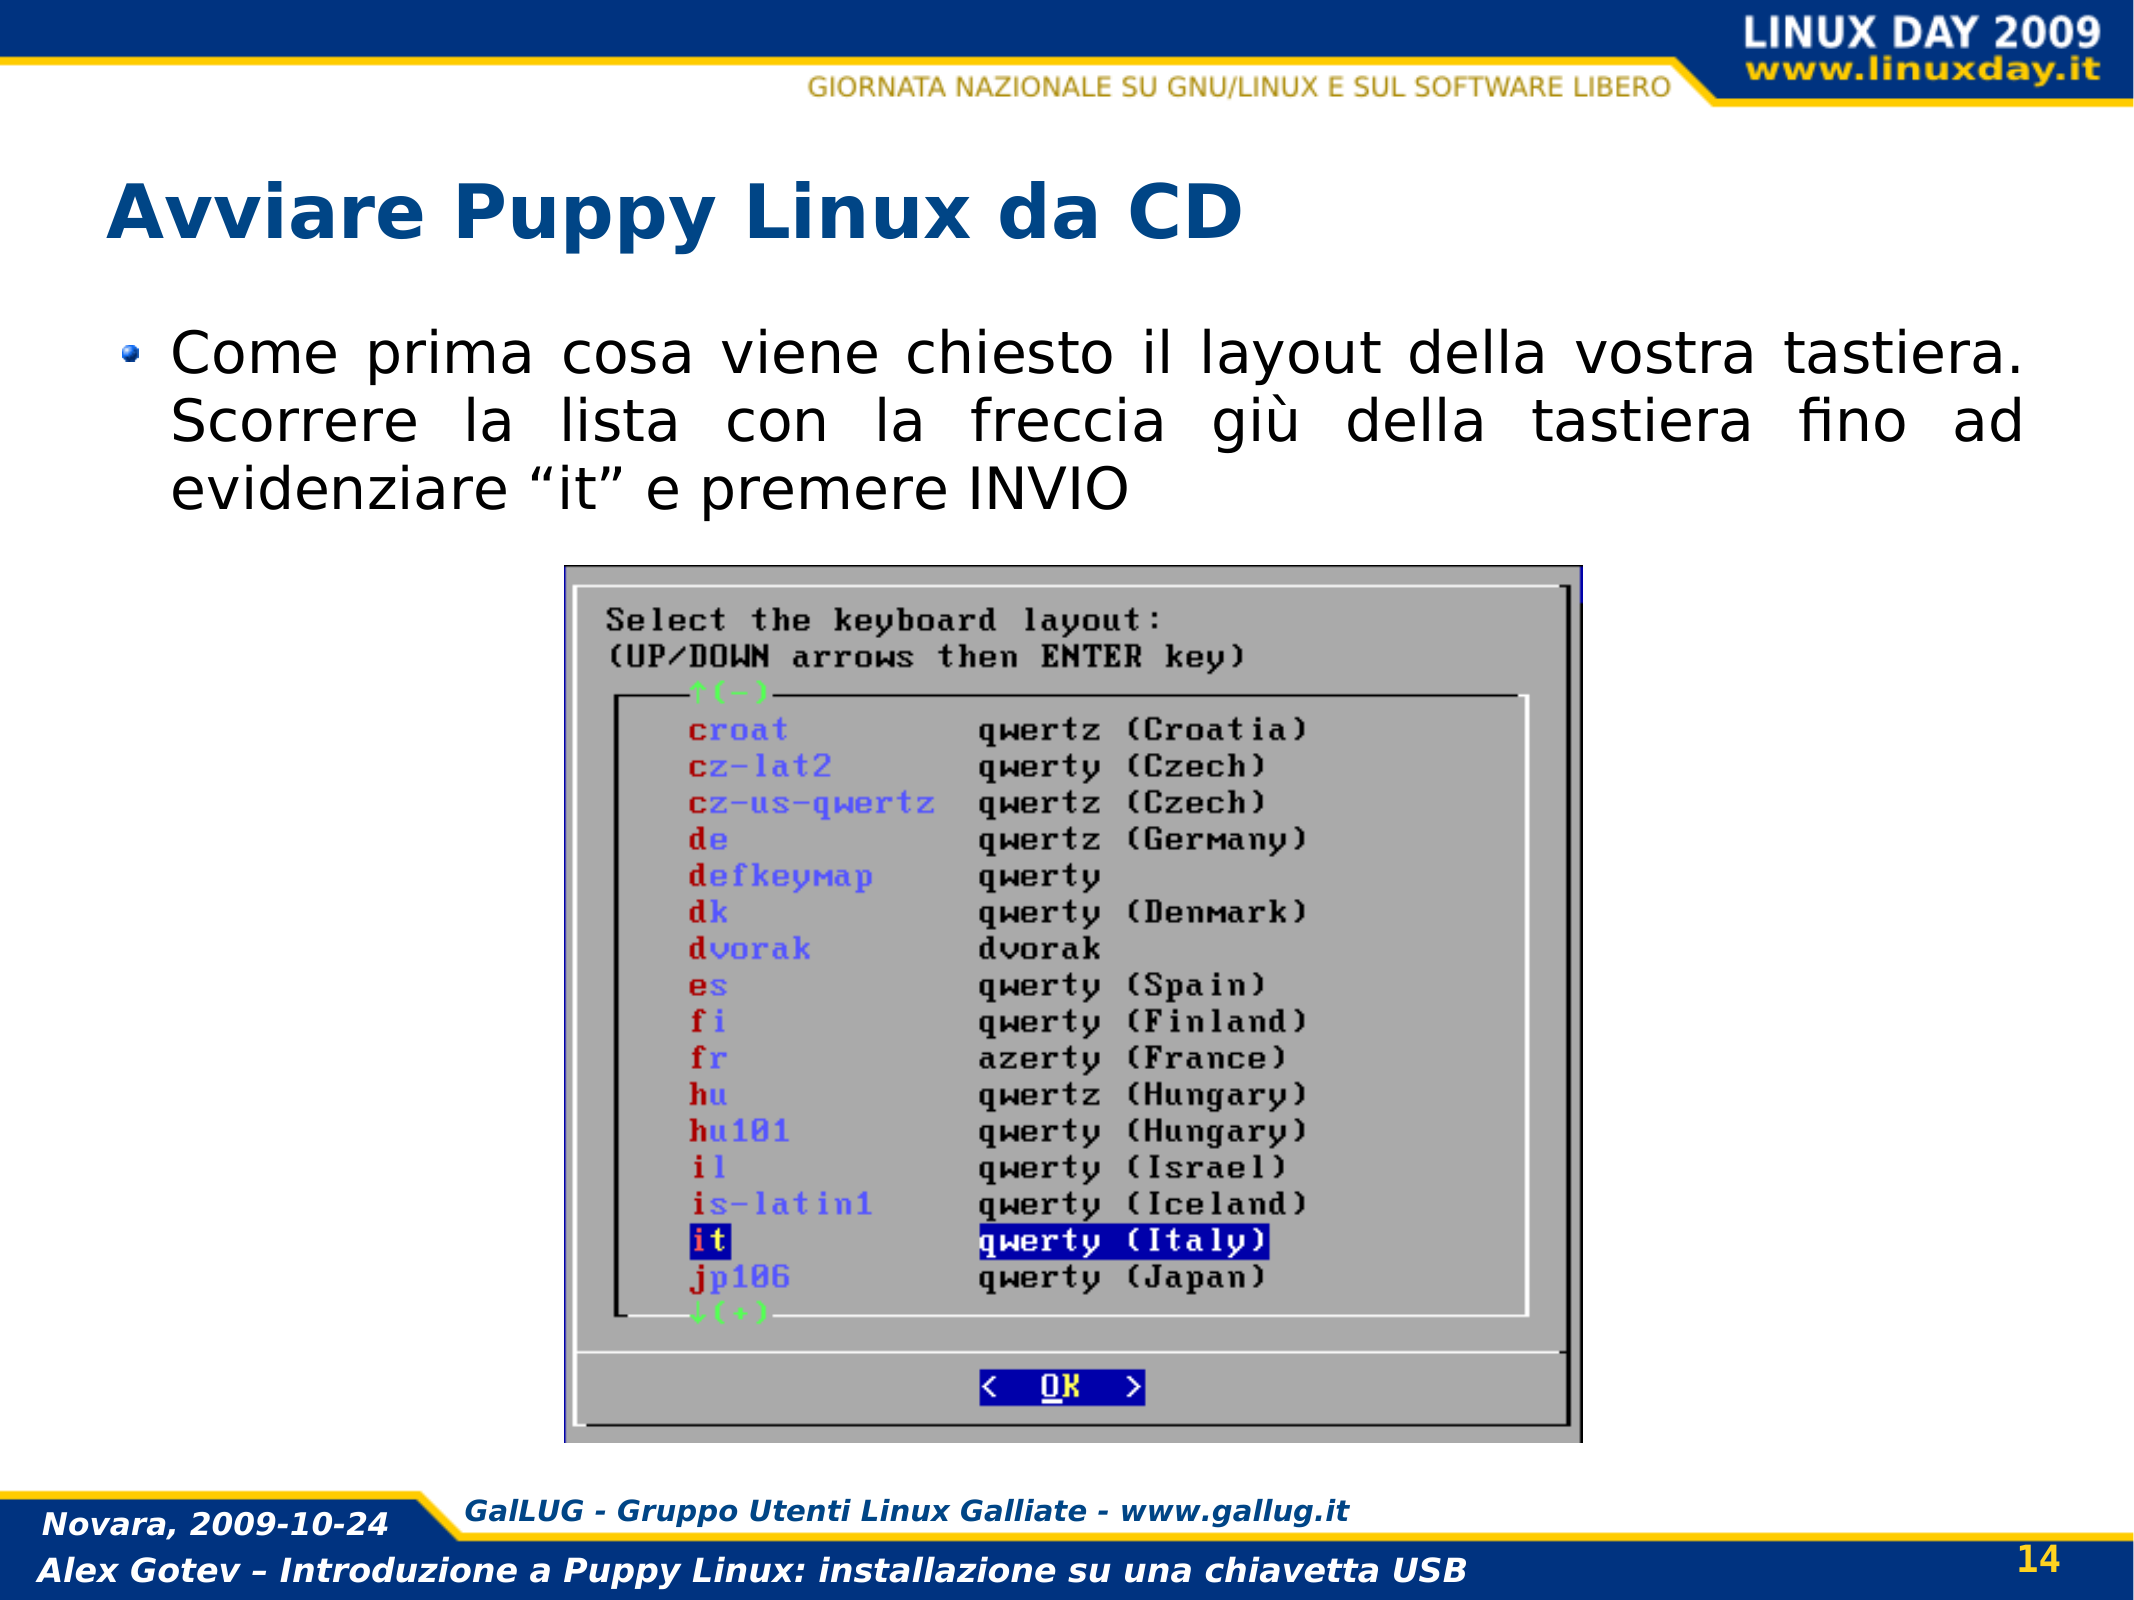

# Avviare Puppy Linux da CD
Come prima cosa viene chiesto il layout della vostra tastiera. Scorrere la lista con la freccia giù della tastiera fino ad evidenziare “it” e premere INVIO